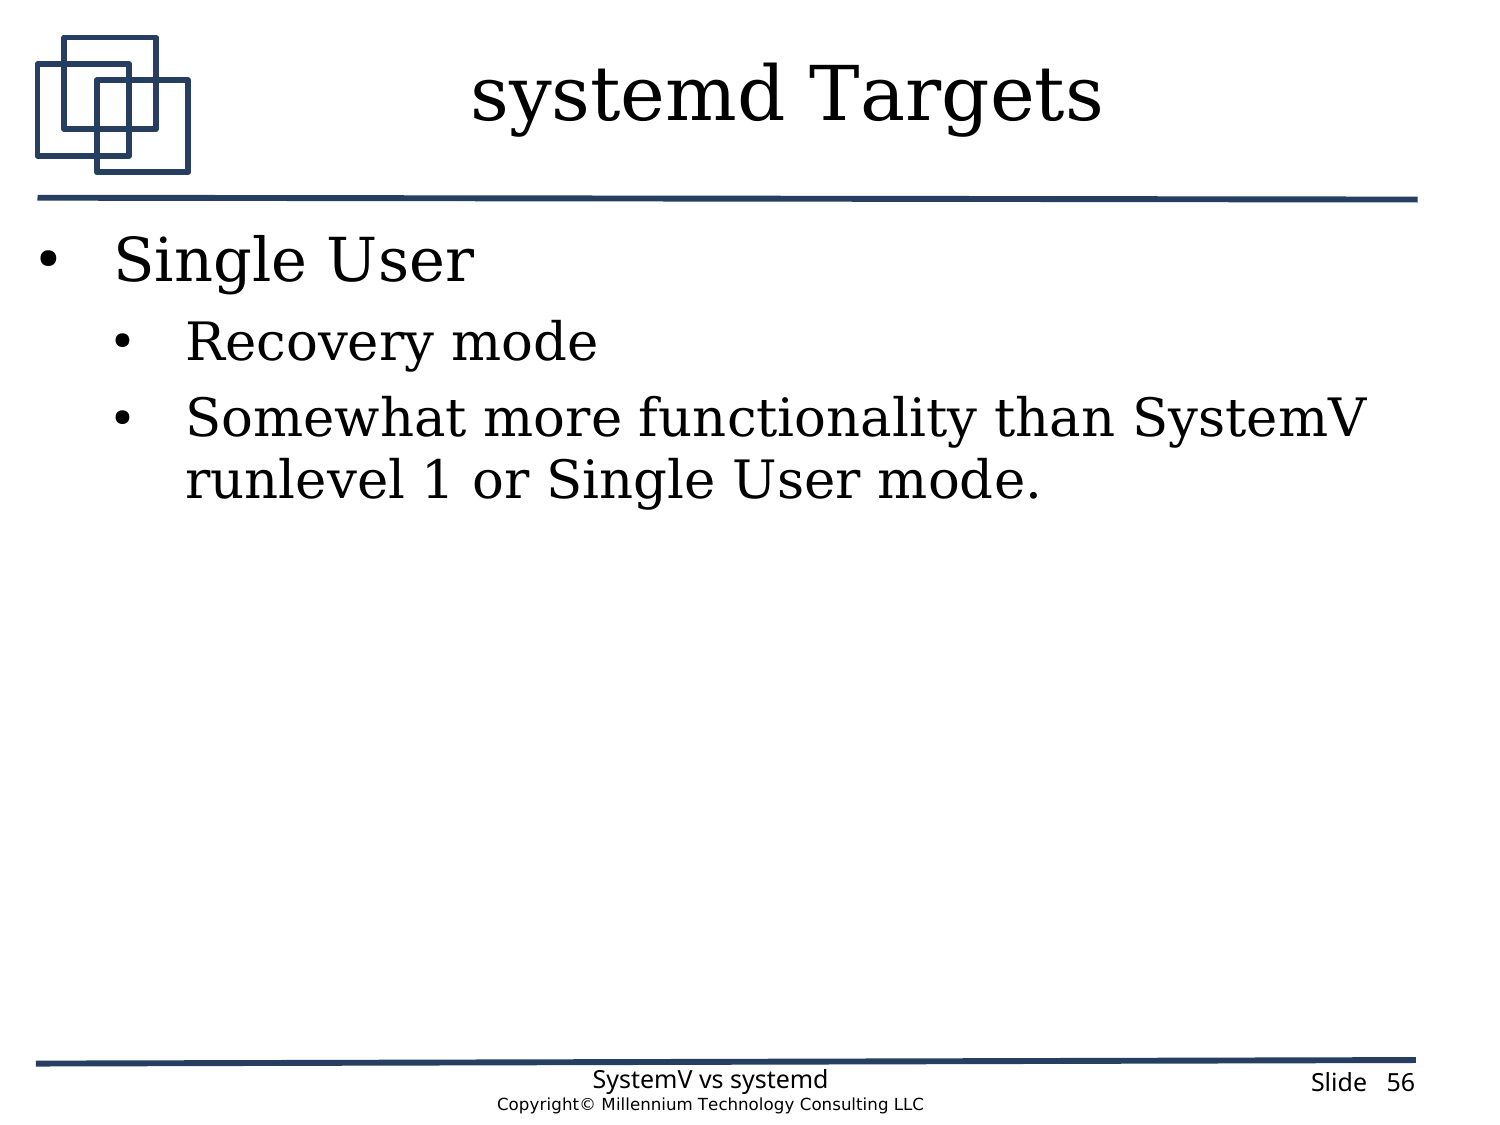

# systemd Targets
Single User
Recovery mode
Somewhat more functionality than SystemV runlevel 1 or Single User mode.